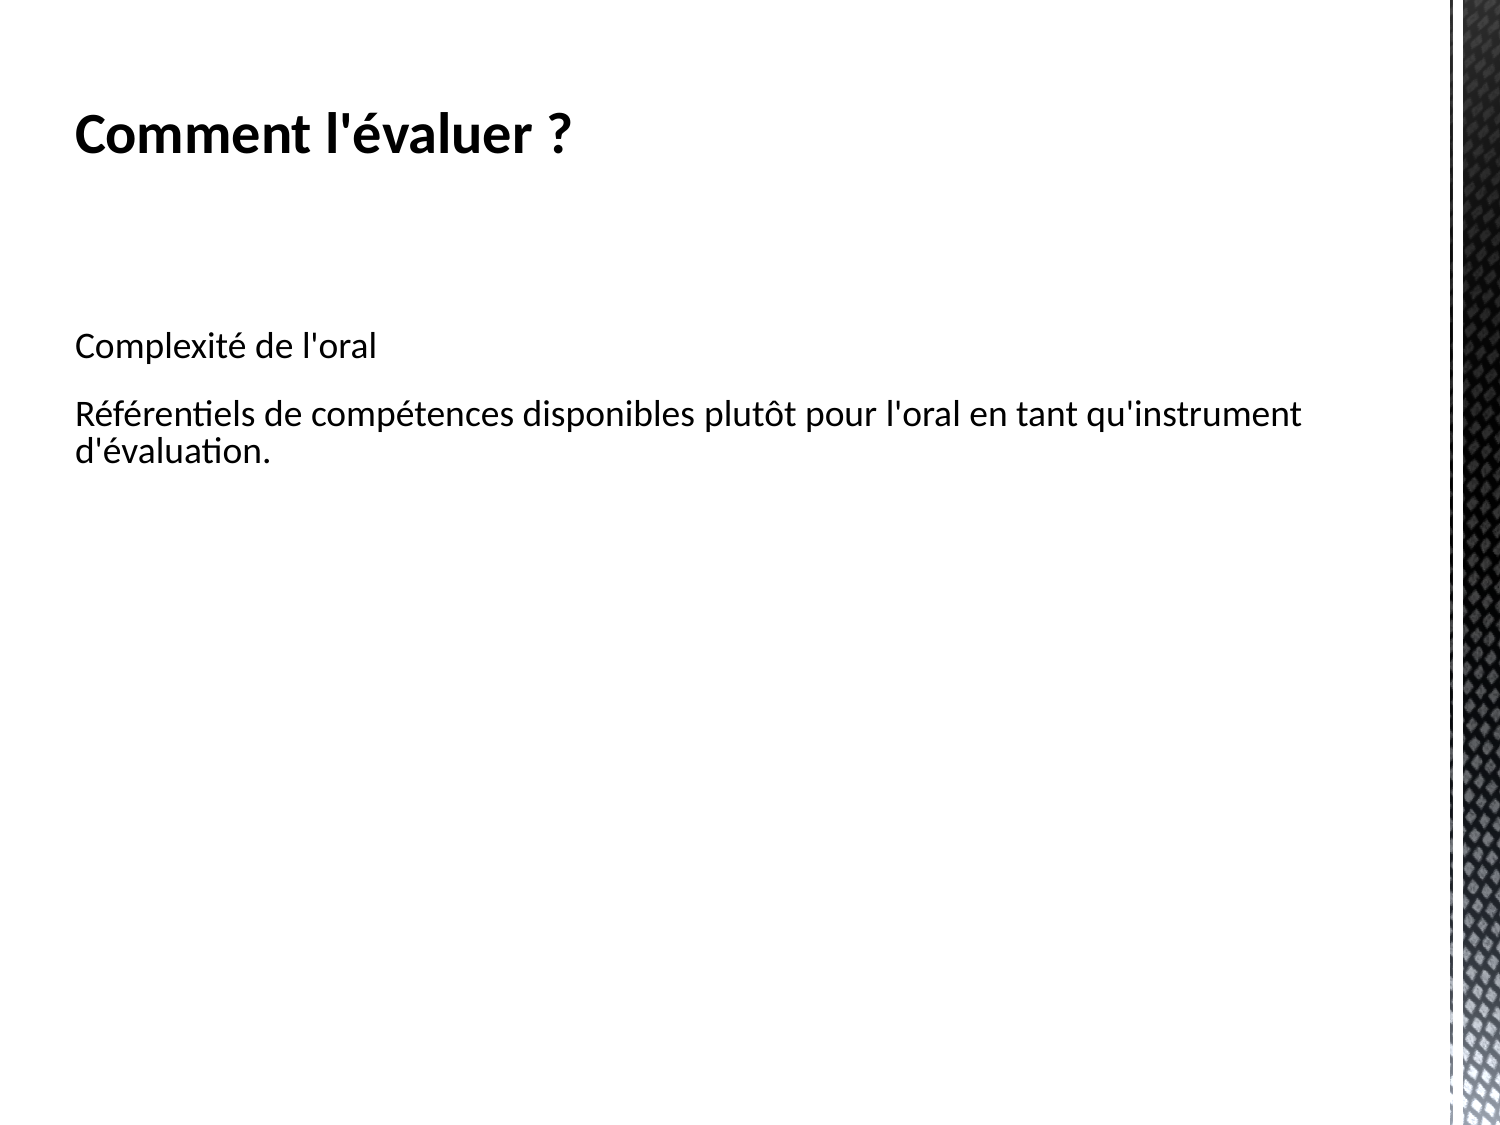

# Comment l'évaluer ?
Complexité de l'oral
Référentiels de compétences disponibles plutôt pour l'oral en tant qu'instrument d'évaluation.